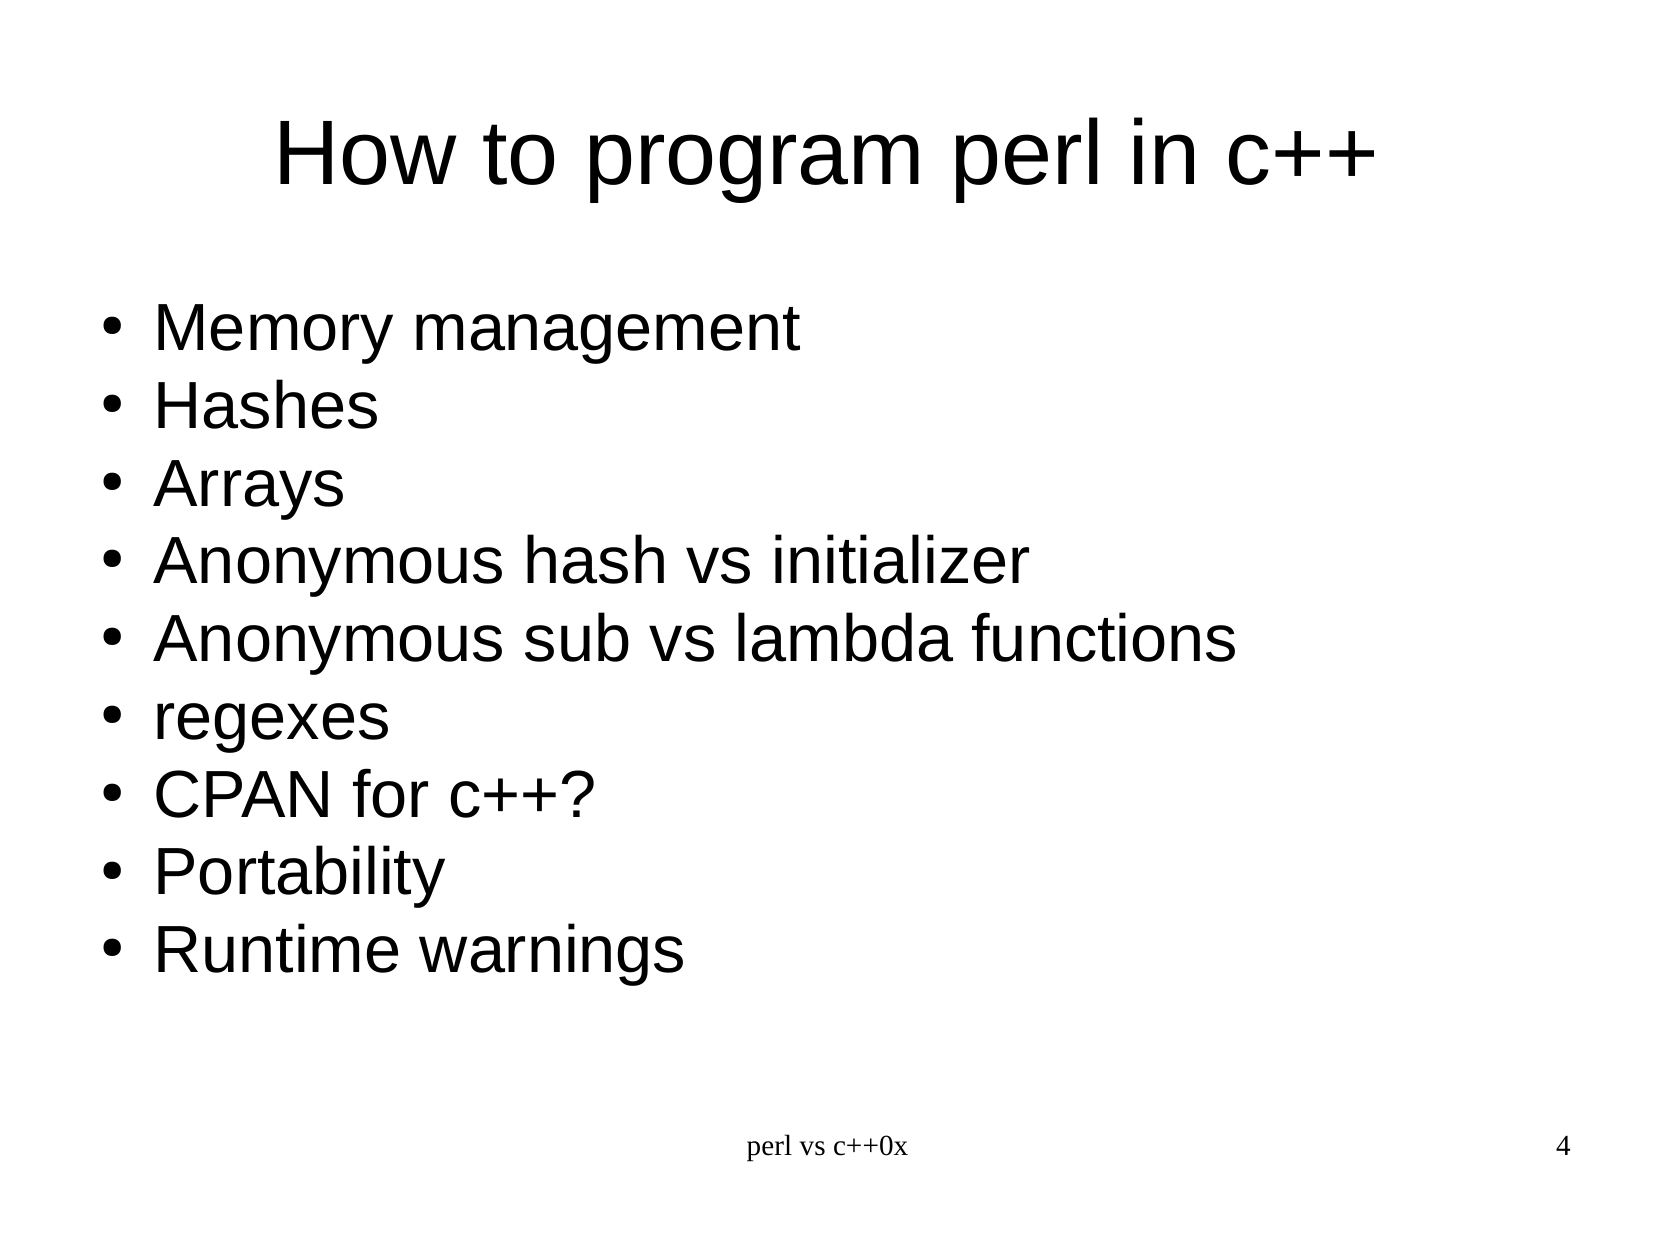

# How to program perl in c++
Memory management
Hashes
Arrays
Anonymous hash vs initializer
Anonymous sub vs lambda functions
regexes
CPAN for c++?
Portability
Runtime warnings
perl vs c++0x
4